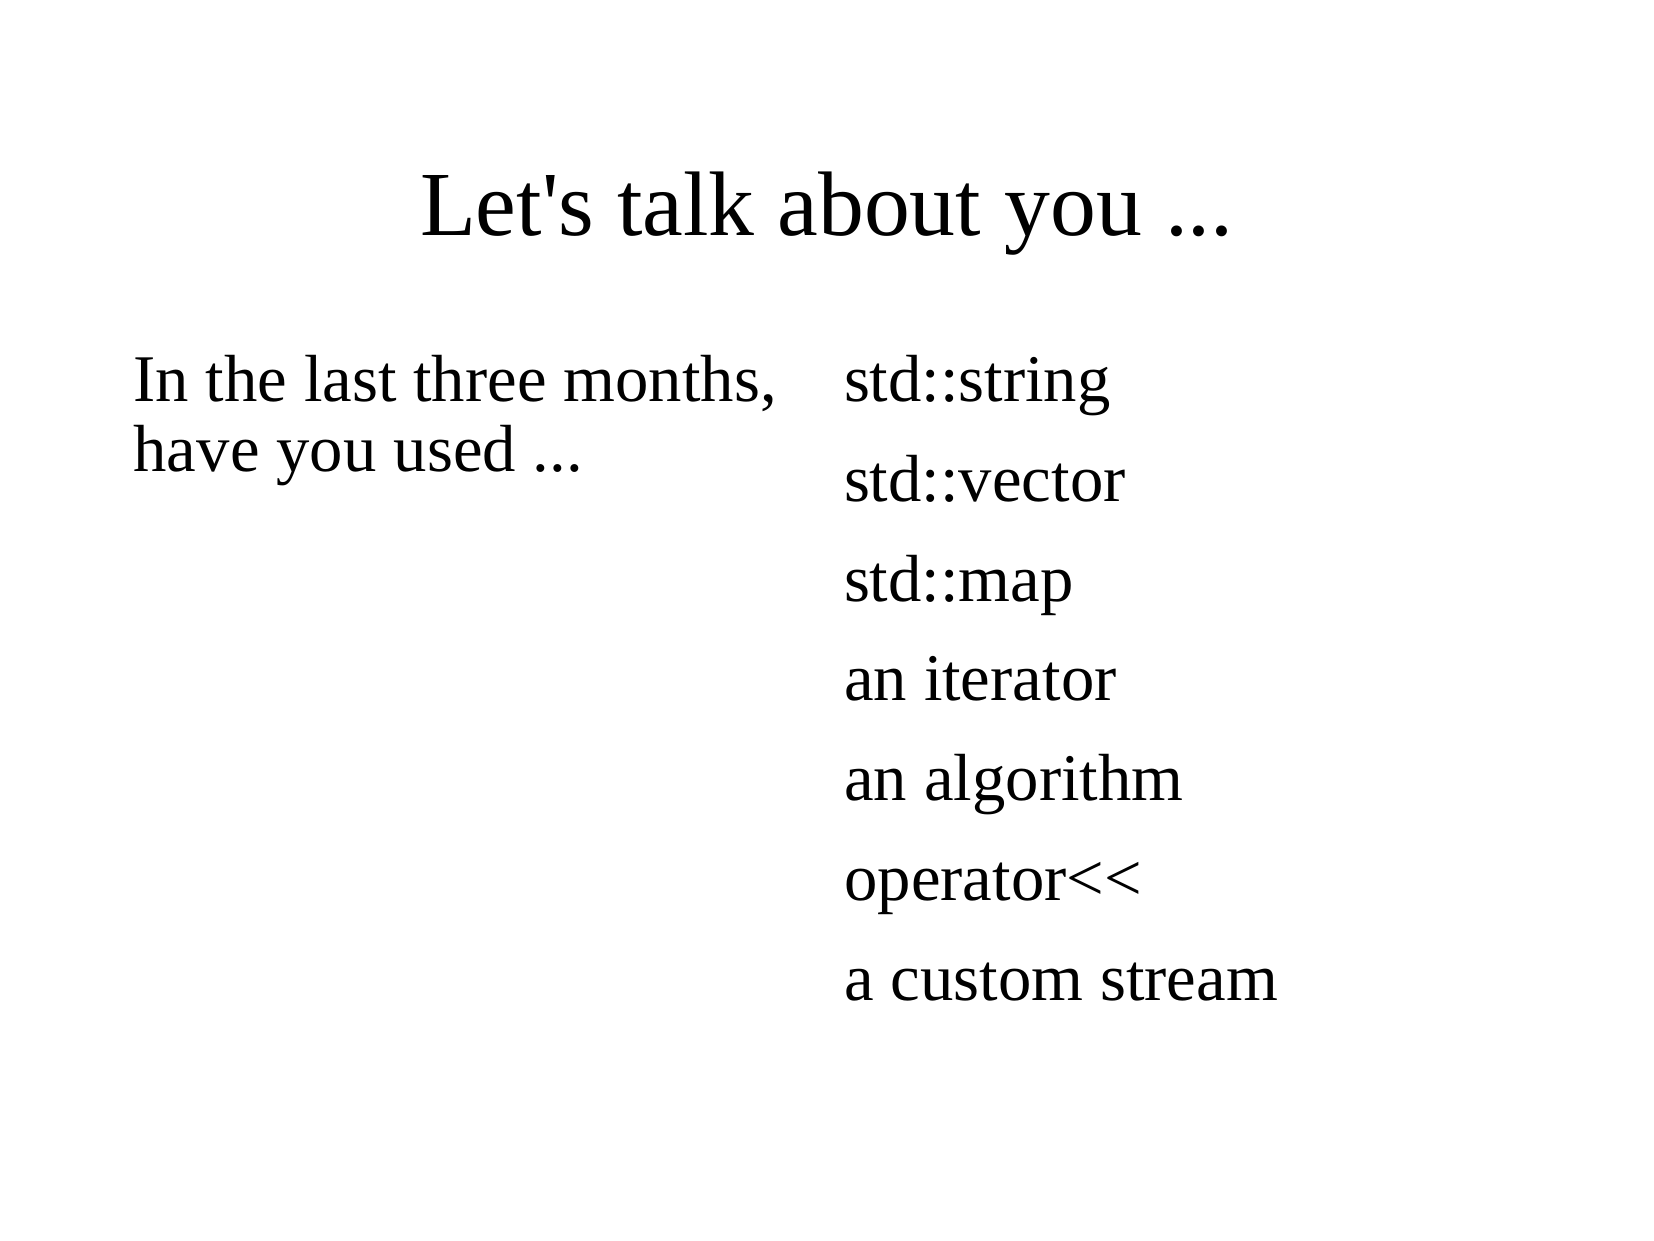

# Let's talk about you ...
In the last three months,
have you used ...
std::string
std::vector
std::map
an iterator
an algorithm
operator<<
a custom stream